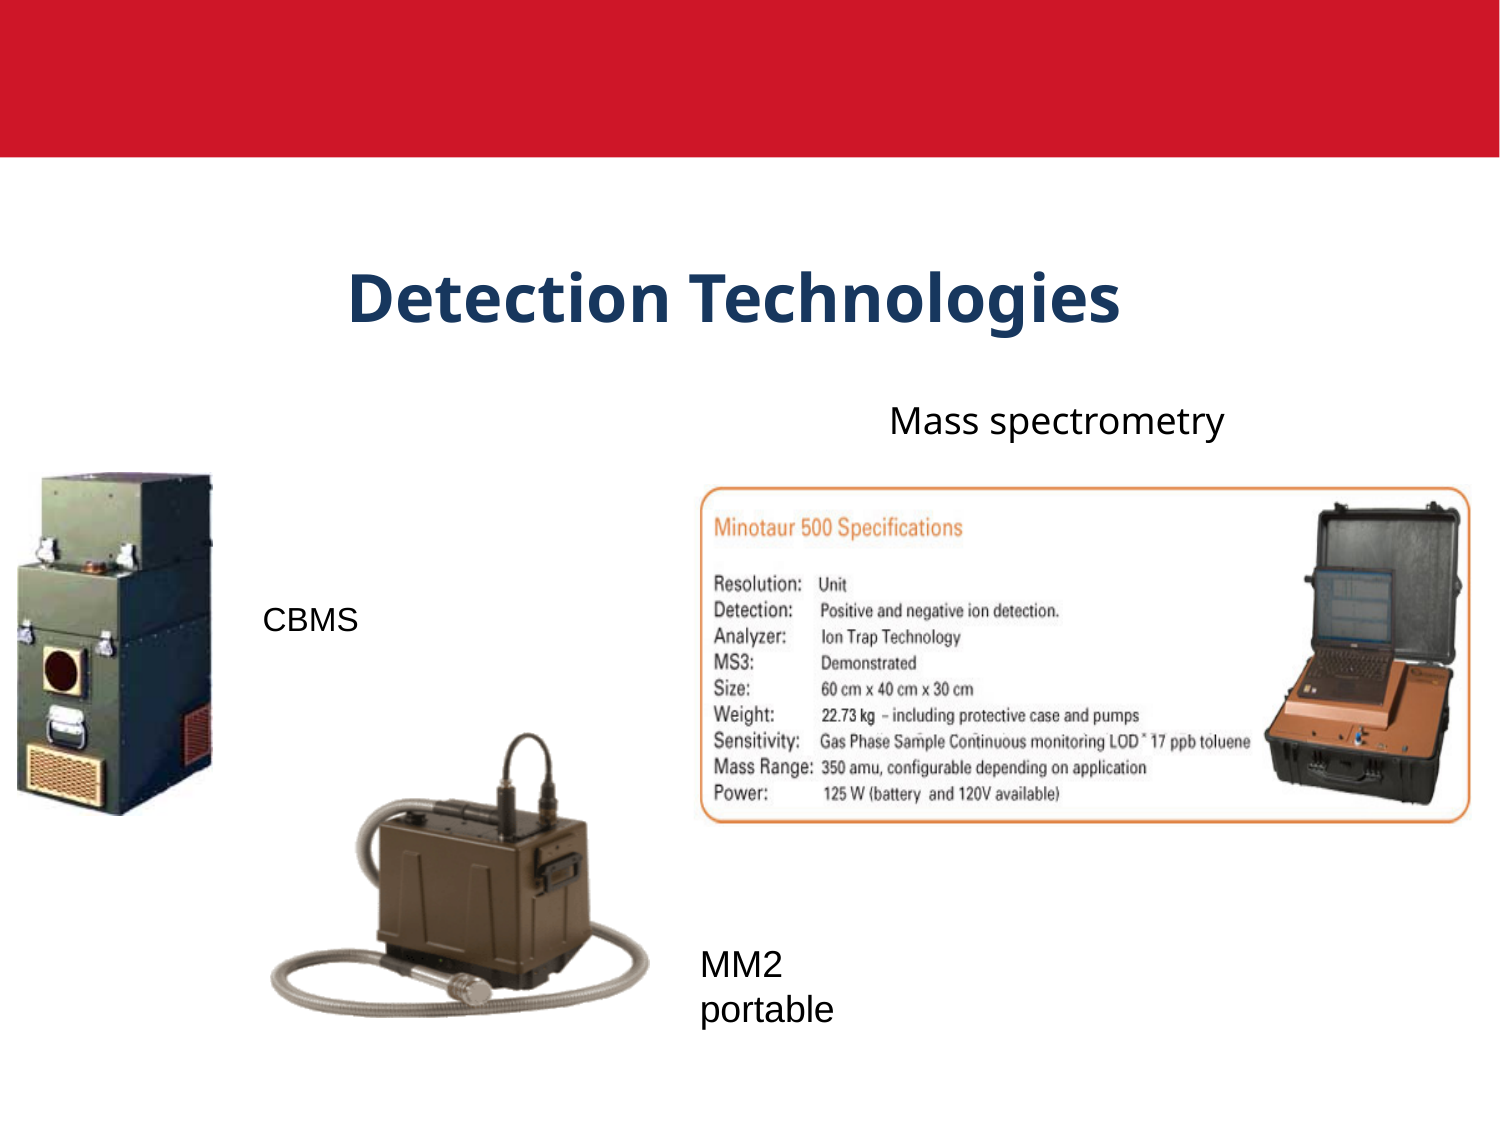

Detection Technologies
Mass spectrometry
CBMS
MM2 portable
DATE